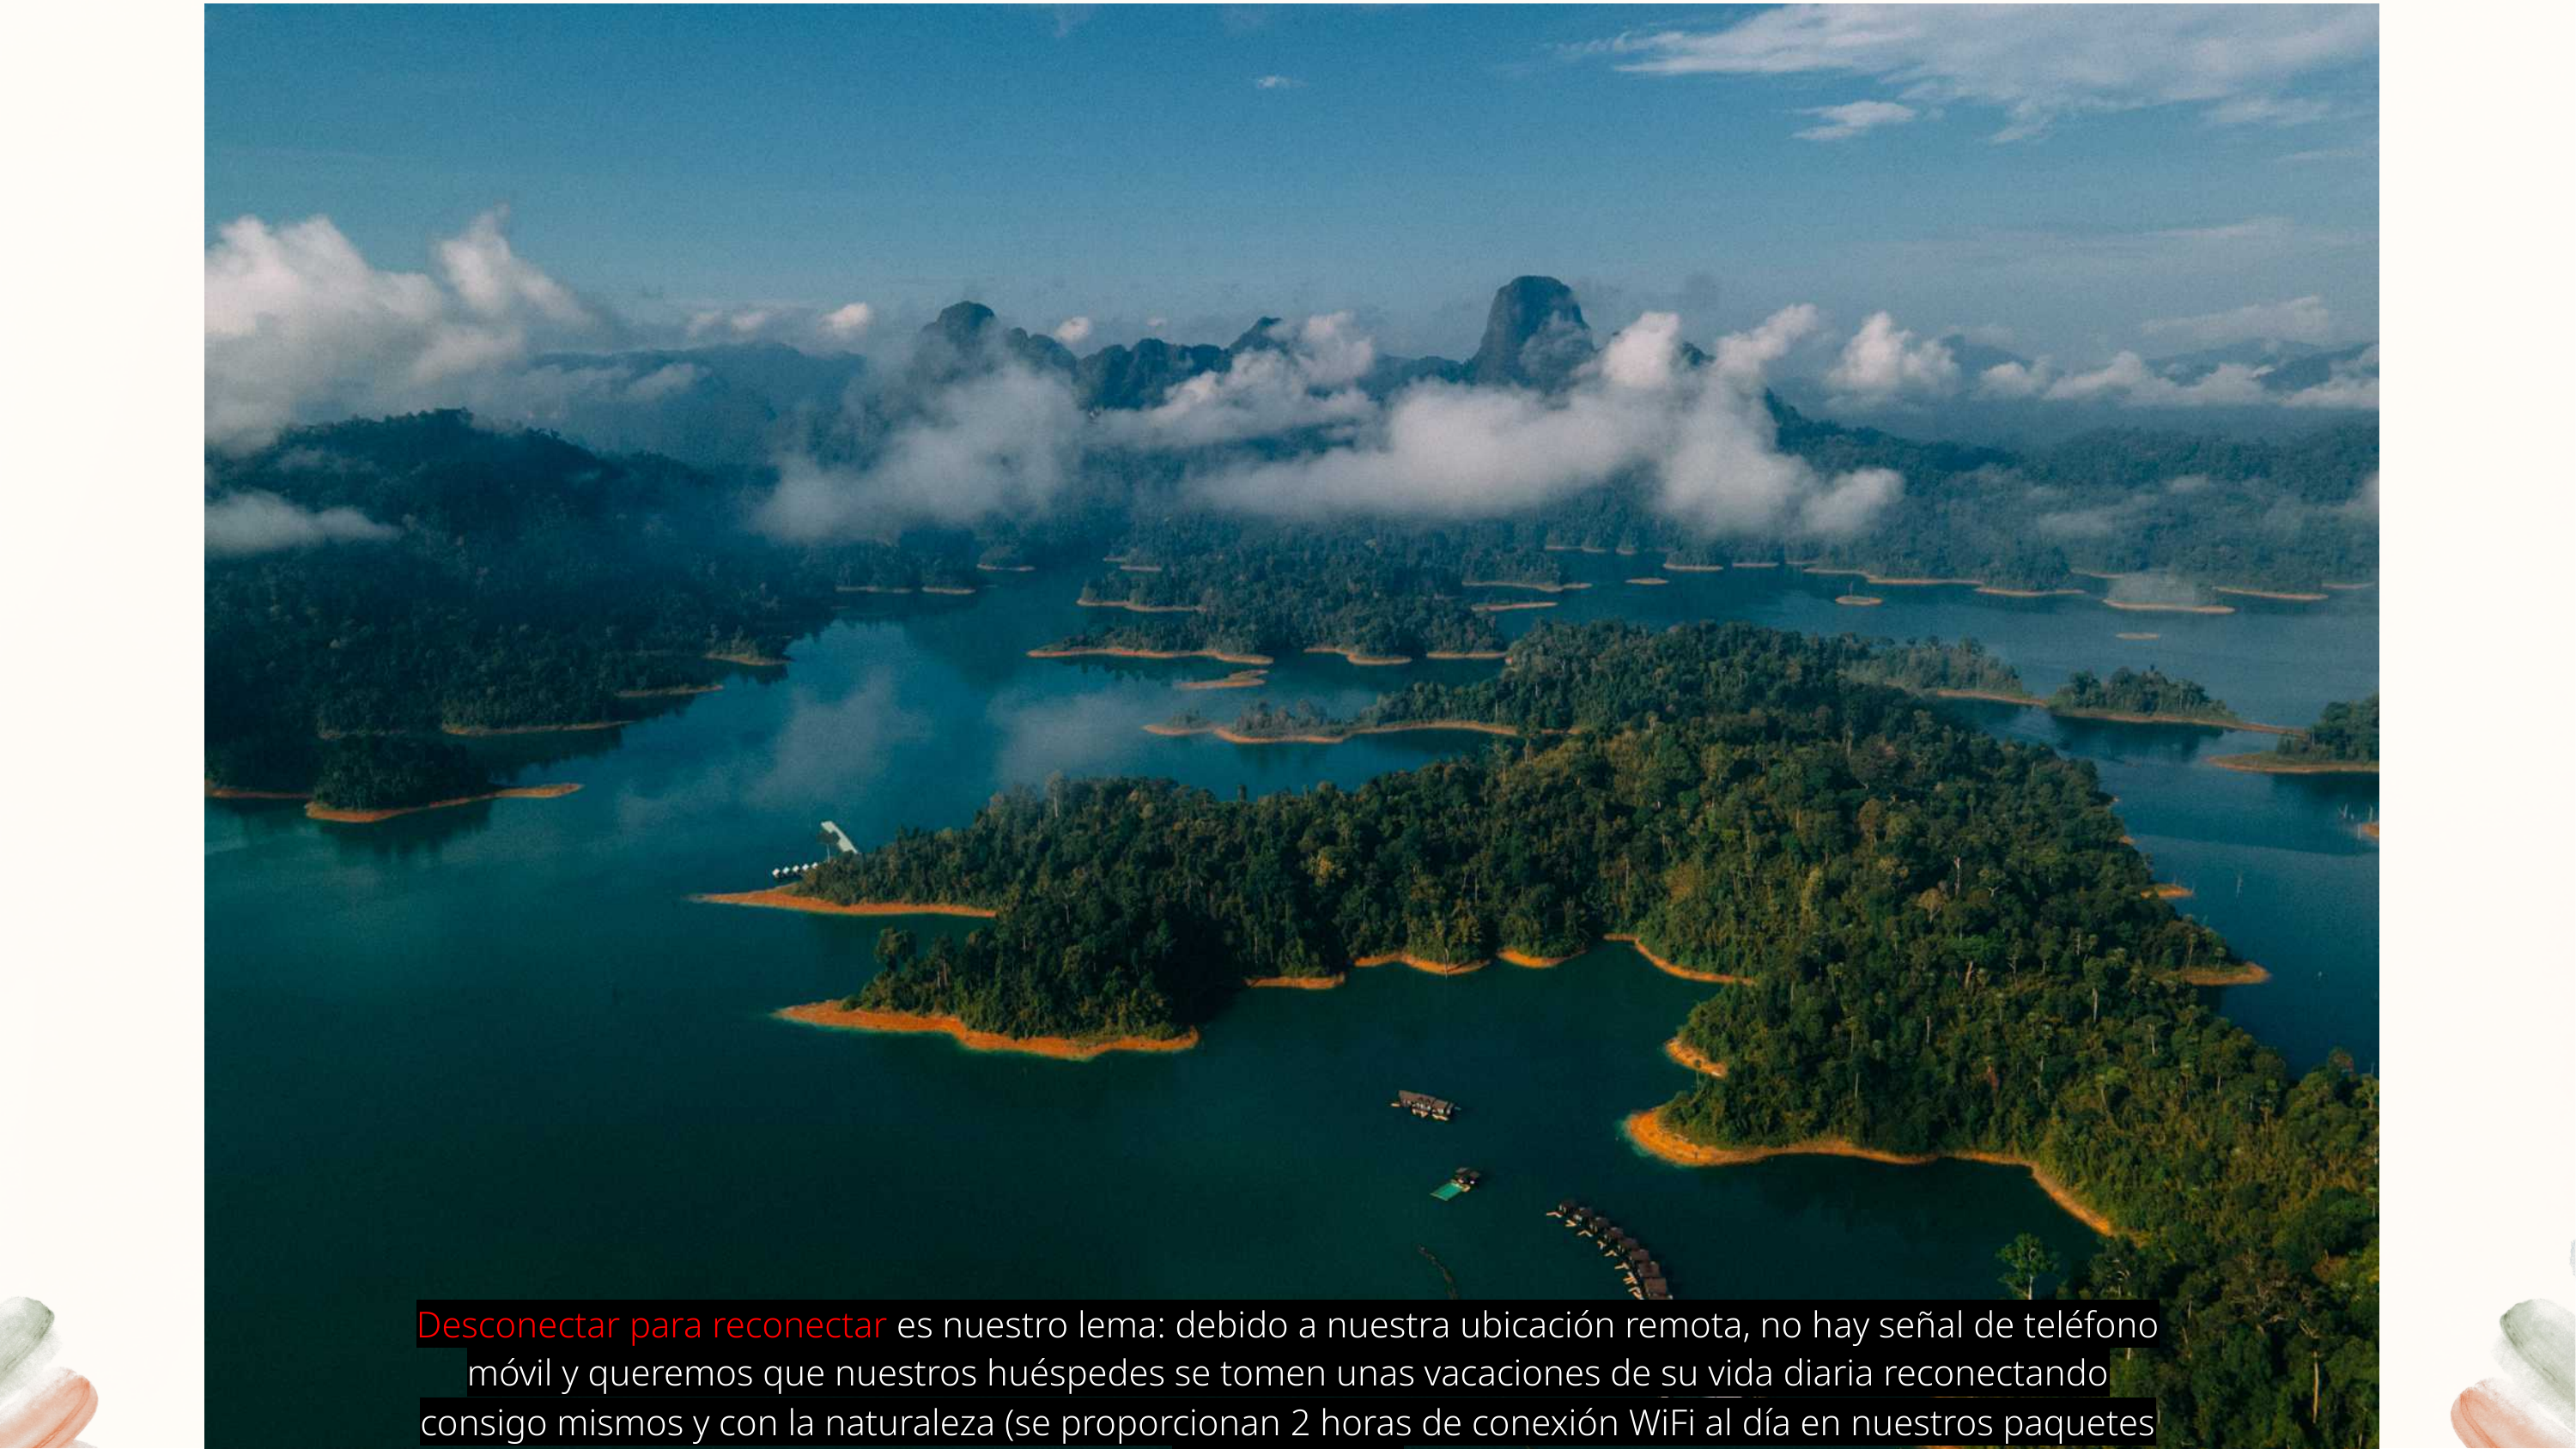

Desconectar para reconectar es nuestro lema: debido a nuestra ubicación remota, no hay señal de teléfono móvil y queremos que nuestros huéspedes se tomen unas vacaciones de su vida diaria reconectando consigo mismos y con la naturaleza (se proporcionan 2 horas de conexión WiFi al día en nuestros paquetes fully inclusive).